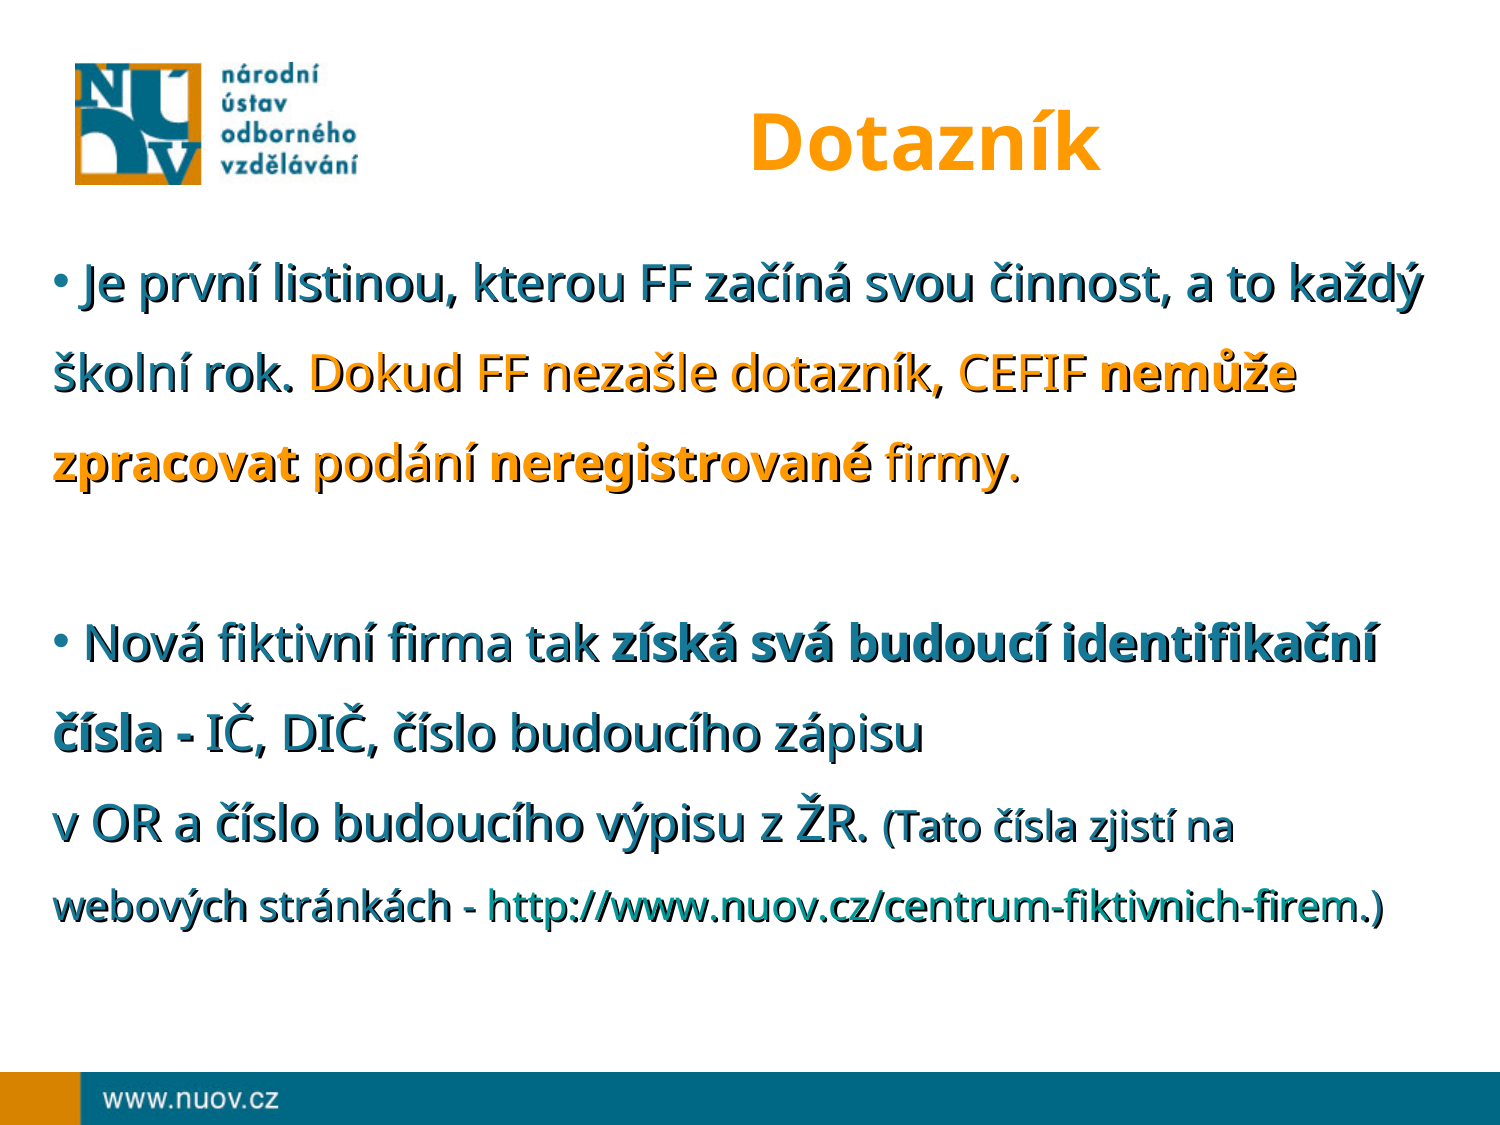

# Dotazník
 Je první listinou, kterou FF začíná svou činnost, a to každý školní rok. Dokud FF nezašle dotazník, CEFIF nemůže zpracovat podání neregistrované firmy.
 Nová fiktivní firma tak získá svá budoucí identifikační čísla - IČ, DIČ, číslo budoucího zápisu
v OR a číslo budoucího výpisu z ŽR. (Tato čísla zjistí na webových stránkách - http://www.nuov.cz/centrum-fiktivnich-firem.)